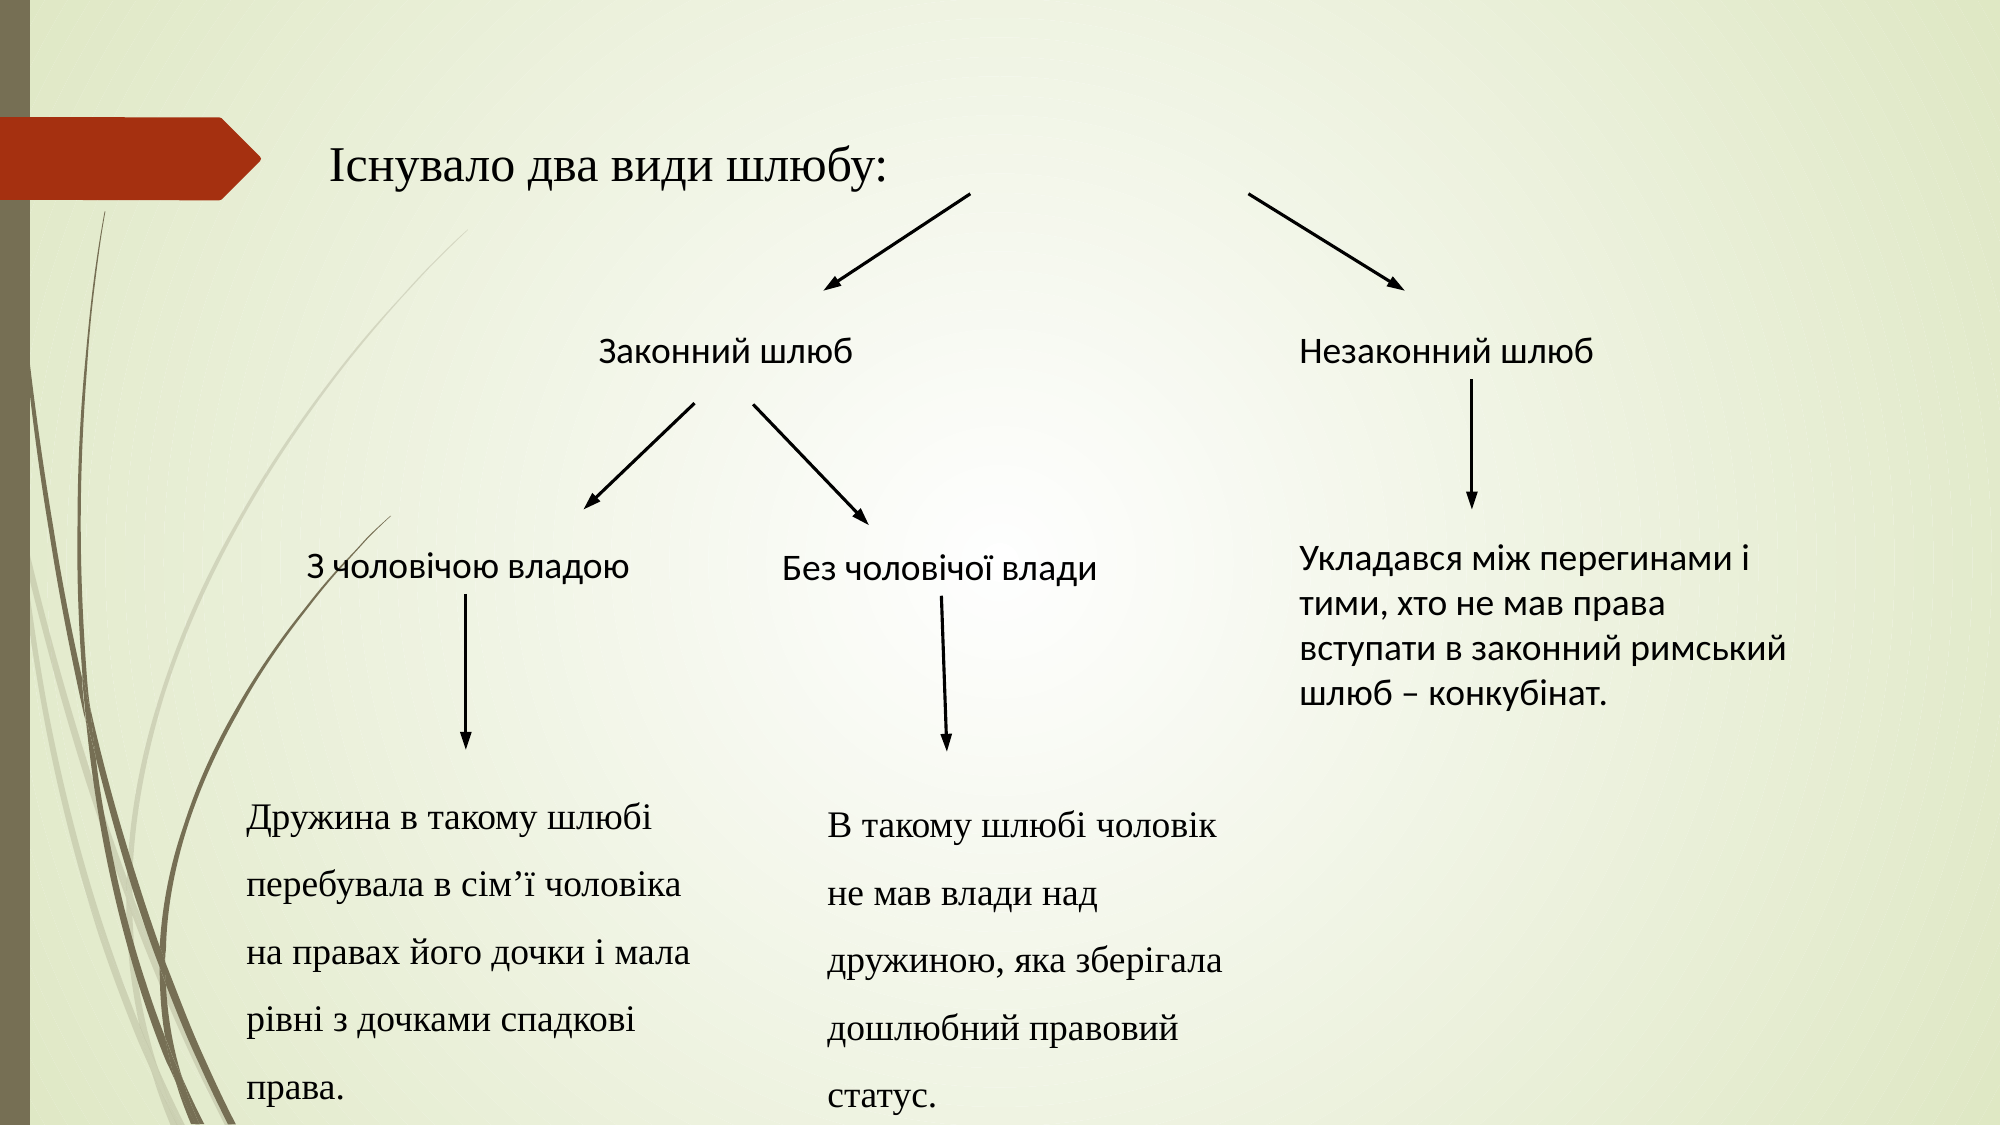

Існувало два види шлюбу:
Законний шлюб
Незаконний шлюб
Укладався між перегинами і тими, хто не мав права вступати в законний римський шлюб – конкубінат.
 З чоловічою владою
Без чоловічої влади
Дружина в такому шлюбі перебувала в сім’ї чоловіка на правах його дочки і мала рівні з дочками спадкові права.
В такому шлюбі чоловік не мав влади над дружиною, яка зберігала дошлюбний правовий статус.